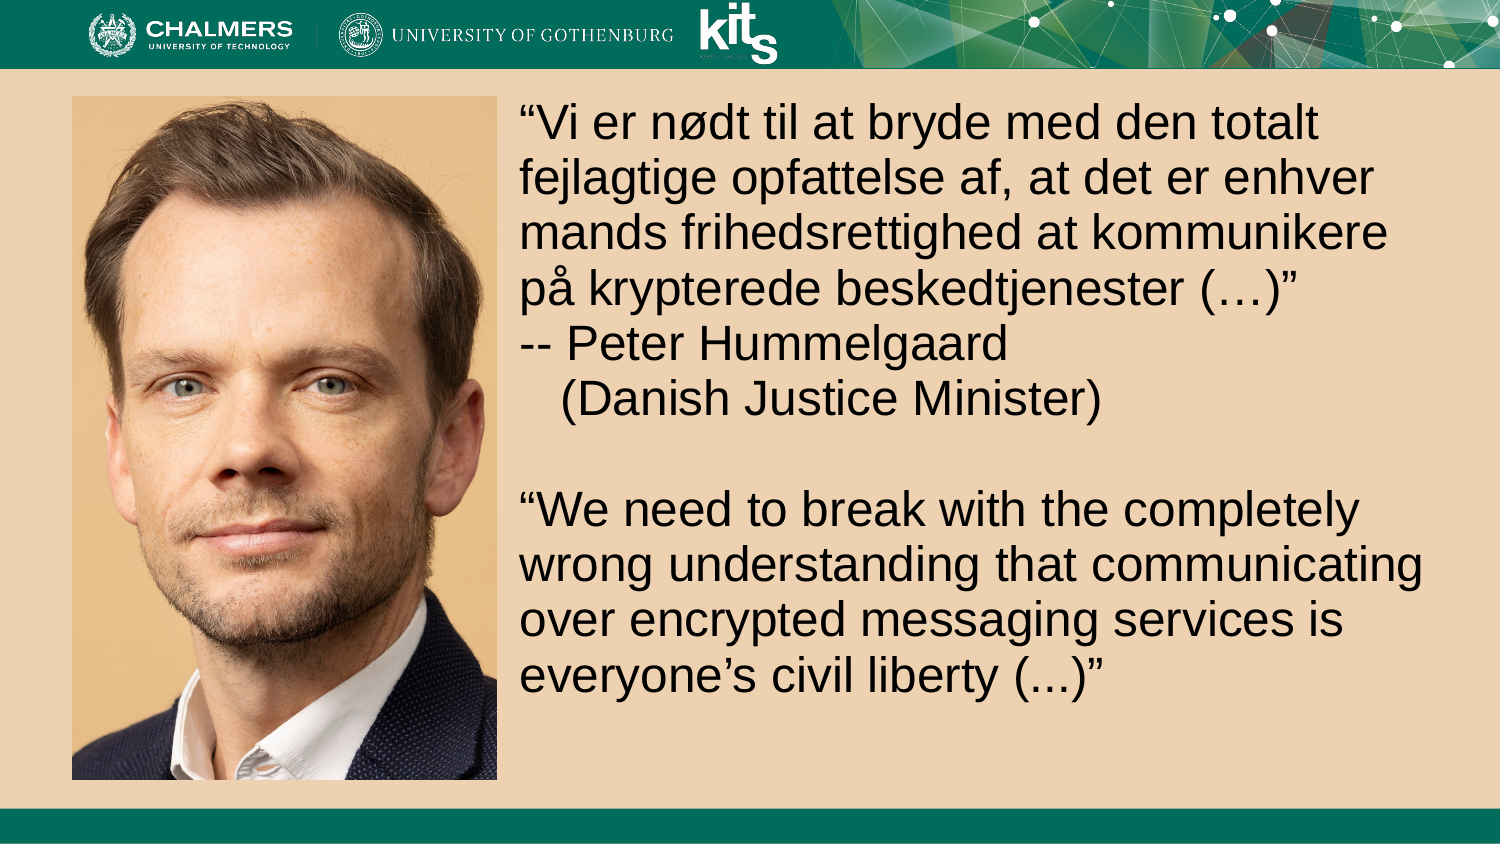

# “Vi er nødt til at bryde med den totalt fejlagtige opfattelse af, at det er enhver mands frihedsrettighed at kommunikere på krypterede beskedtjenester (…)” -- Peter Hummelgaard (Danish Justice Minister)
“We need to break with the completely wrong understanding that communicating over encrypted messaging services is everyone’s civil liberty (...)”